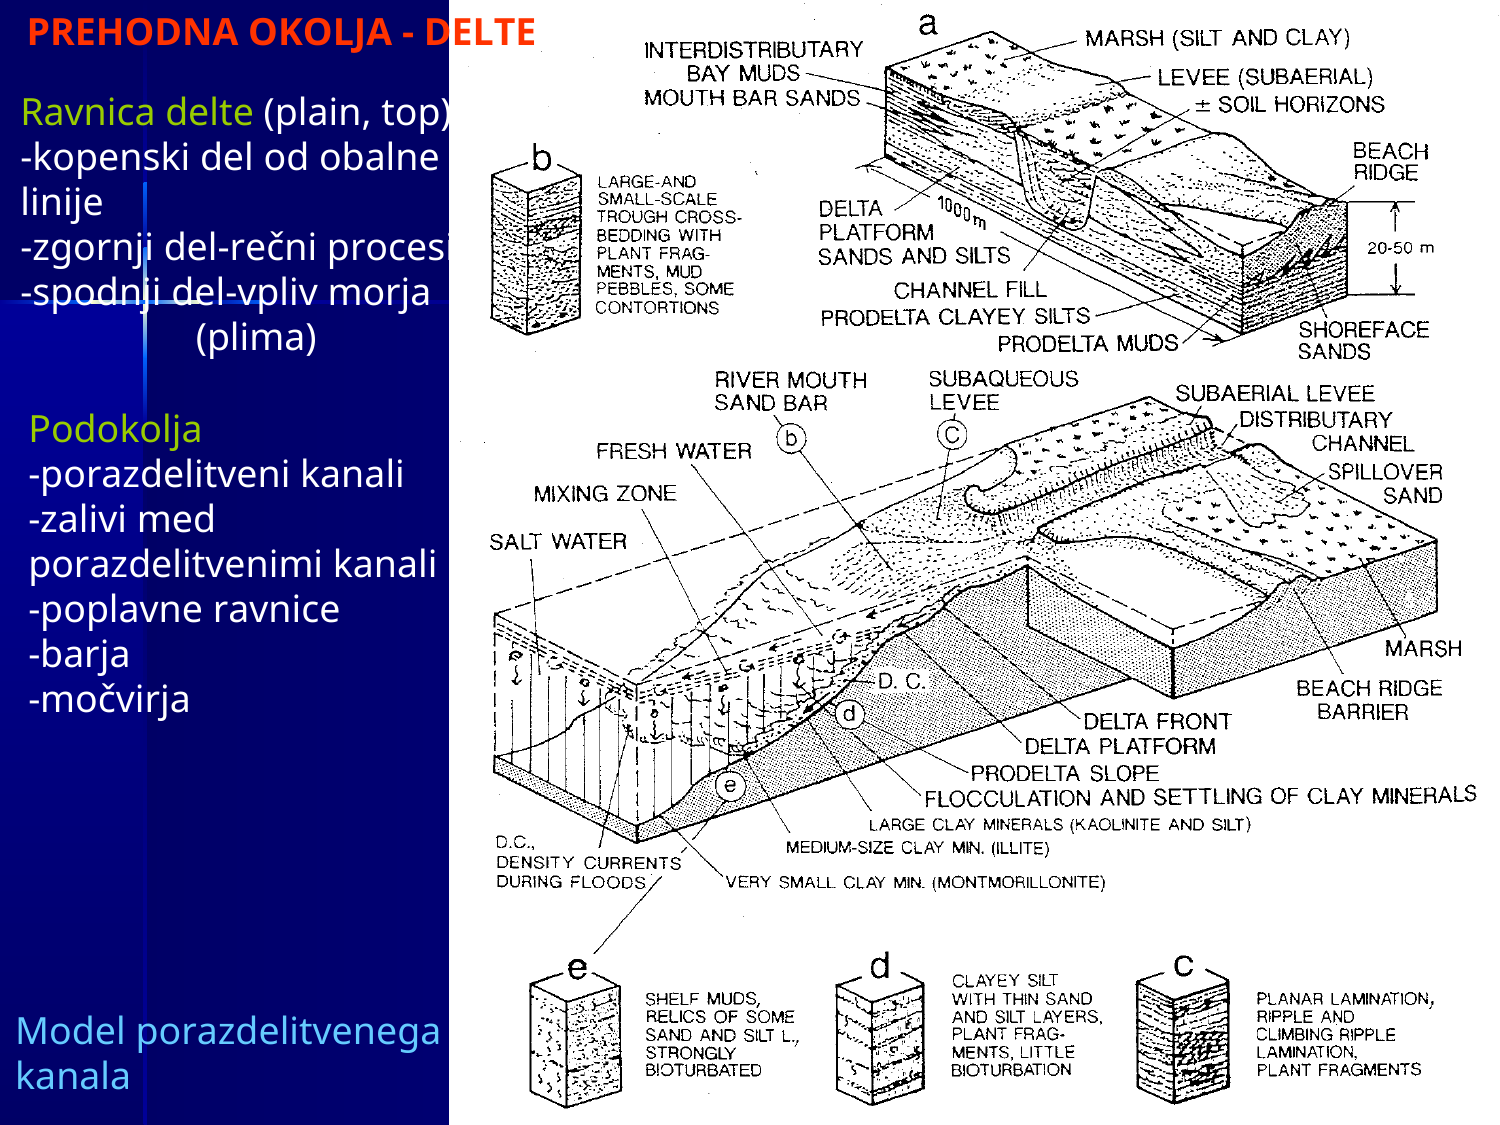

PREHODNA OKOLJA - DELTE
Ravnica delte (plain, top)
-kopenski del od obalne
linije
-zgornji del-rečni procesi
-spodnji del-vpliv morja
 (plima)
Podokolja
-porazdelitveni kanali
-zalivi med
porazdelitvenimi kanali
-poplavne ravnice
-barja
-močvirja
Model porazdelitvenega
kanala